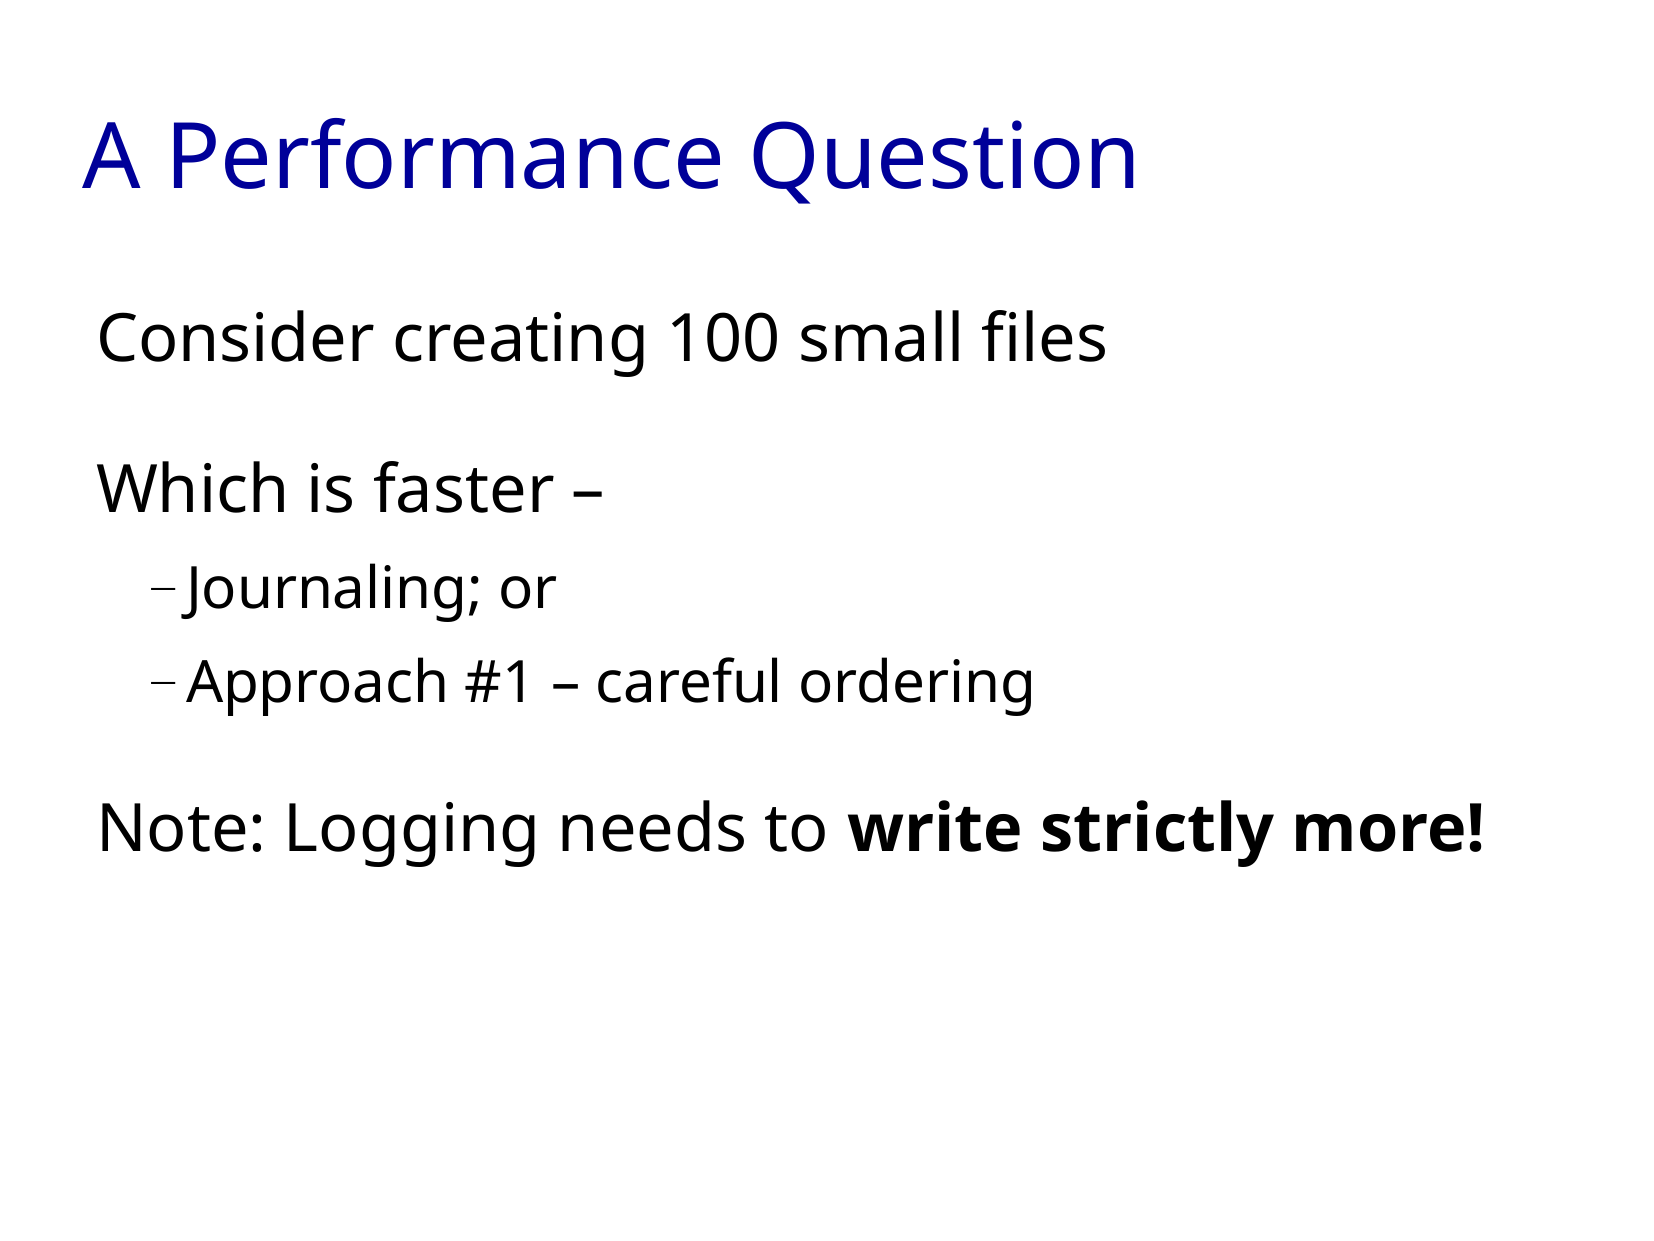

# A Performance Question
Consider creating 100 small files
Which is faster –
Journaling; or
Approach #1 – careful ordering
Note: Logging needs to write strictly more!